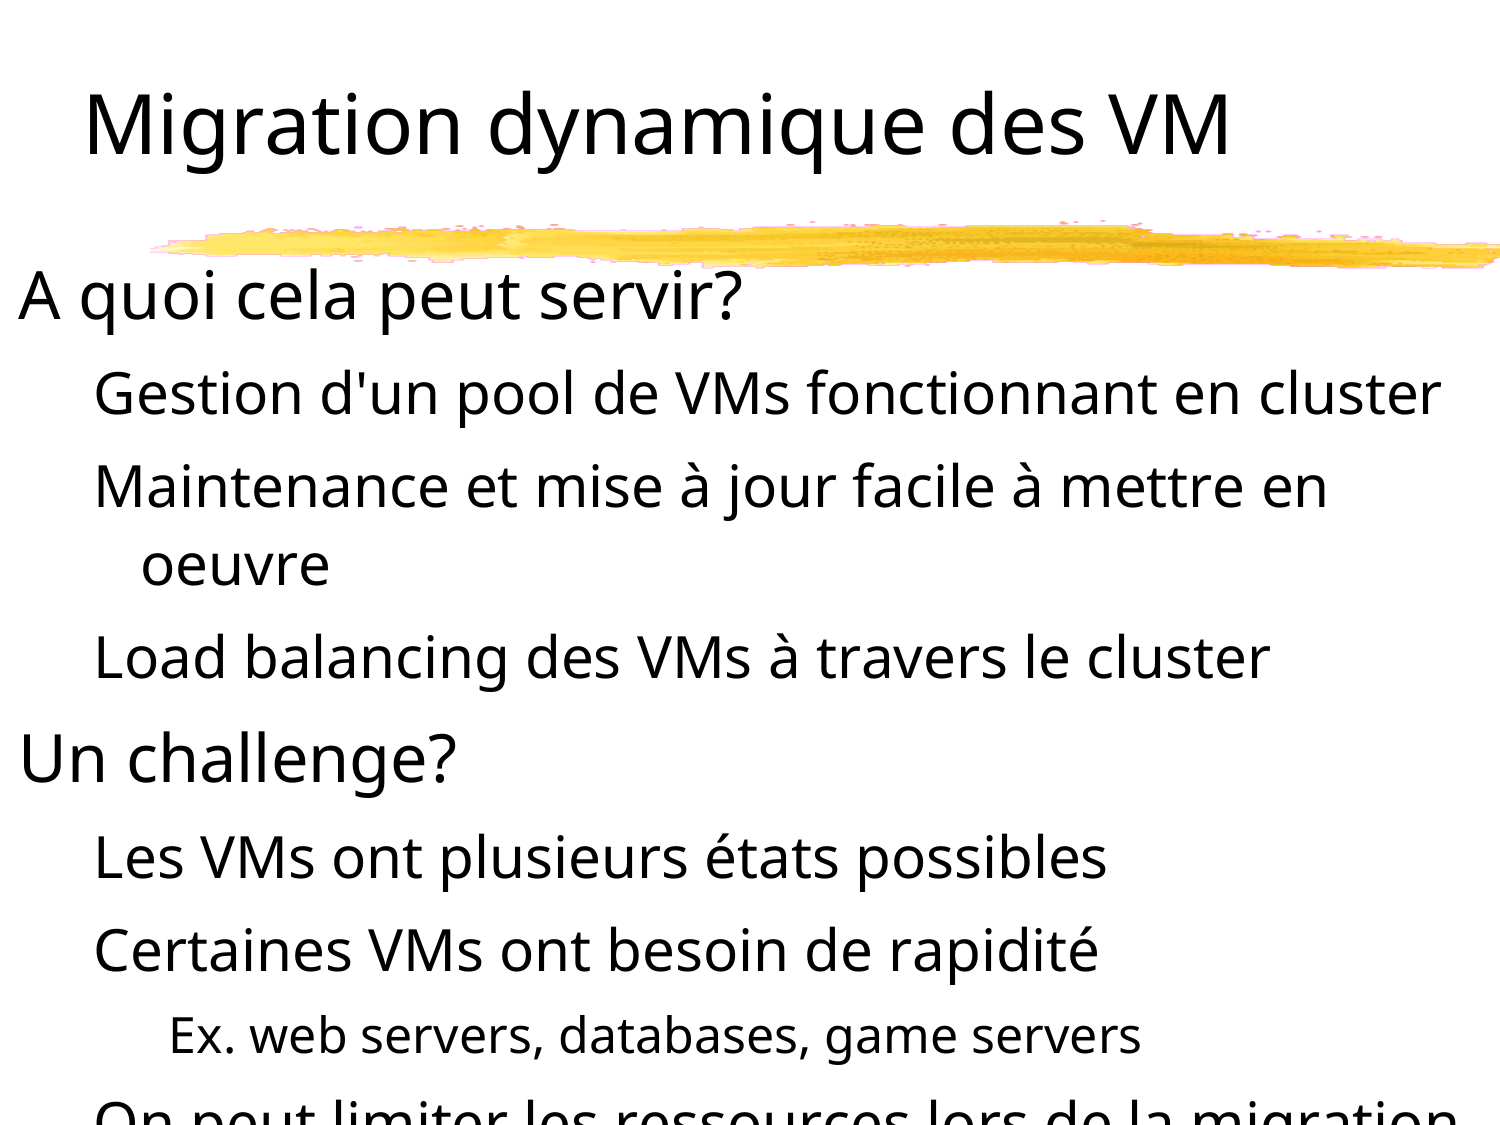

# Migration dynamique des VM
A quoi cela peut servir?
Gestion d'un pool de VMs fonctionnant en cluster
Maintenance et mise à jour facile à mettre en oeuvre
Load balancing des VMs à travers le cluster
Un challenge?
Les VMs ont plusieurs états possibles
Certaines VMs ont besoin de rapidité
Ex. web servers, databases, game servers
On peut limiter les ressources lors de la migration